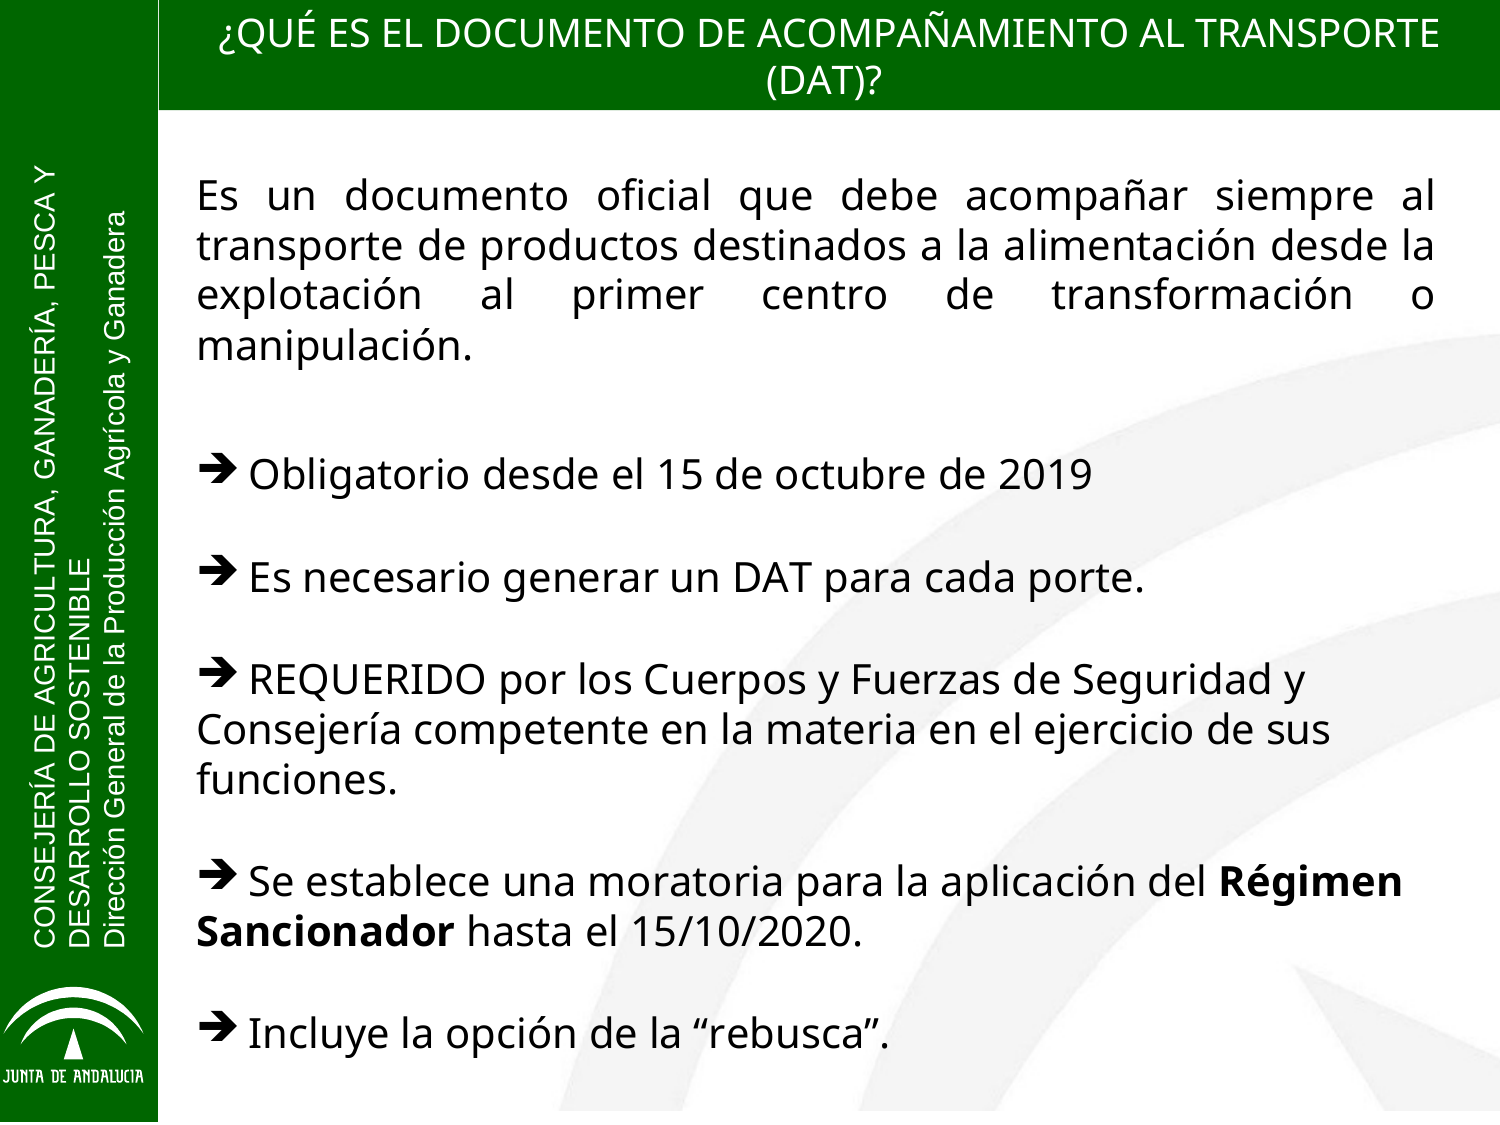

¿QUÉ ES EL DOCUMENTO DE ACOMPAÑAMIENTO AL TRANSPORTE (DAT)?
Es un documento oficial que debe acompañar siempre al transporte de productos destinados a la alimentación desde la explotación al primer centro de transformación o manipulación.
 Obligatorio desde el 15 de octubre de 2019
 Es necesario generar un DAT para cada porte.
 REQUERIDO por los Cuerpos y Fuerzas de Seguridad y Consejería competente en la materia en el ejercicio de sus funciones.
 Se establece una moratoria para la aplicación del Régimen Sancionador hasta el 15/10/2020.
 Incluye la opción de la “rebusca”.